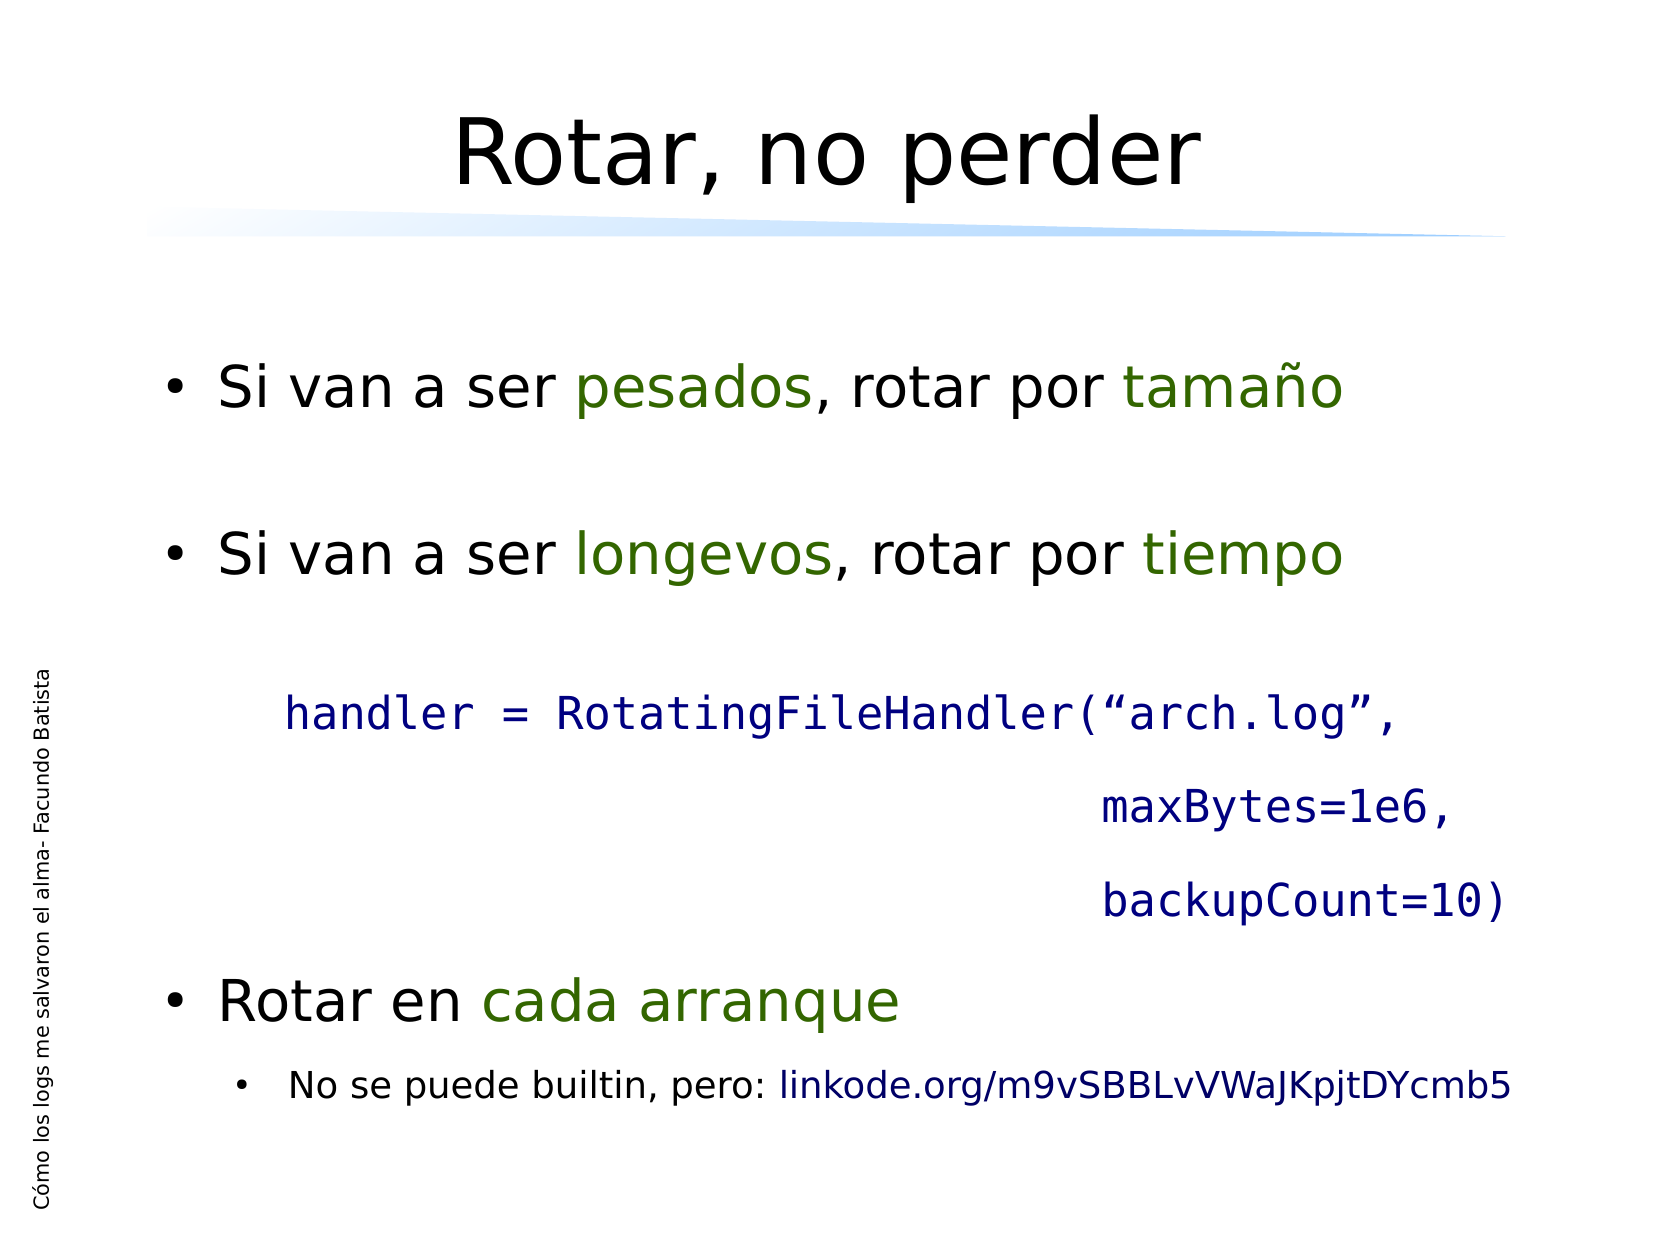

# Rotar, no perder
Si van a ser pesados, rotar por tamaño
Si van a ser longevos, rotar por tiempo
 handler = RotatingFileHandler(“arch.log”,
 maxBytes=1e6,
 backupCount=10)
Rotar en cada arranque
No se puede builtin, pero: linkode.org/m9vSBBLvVWaJKpjtDYcmb5